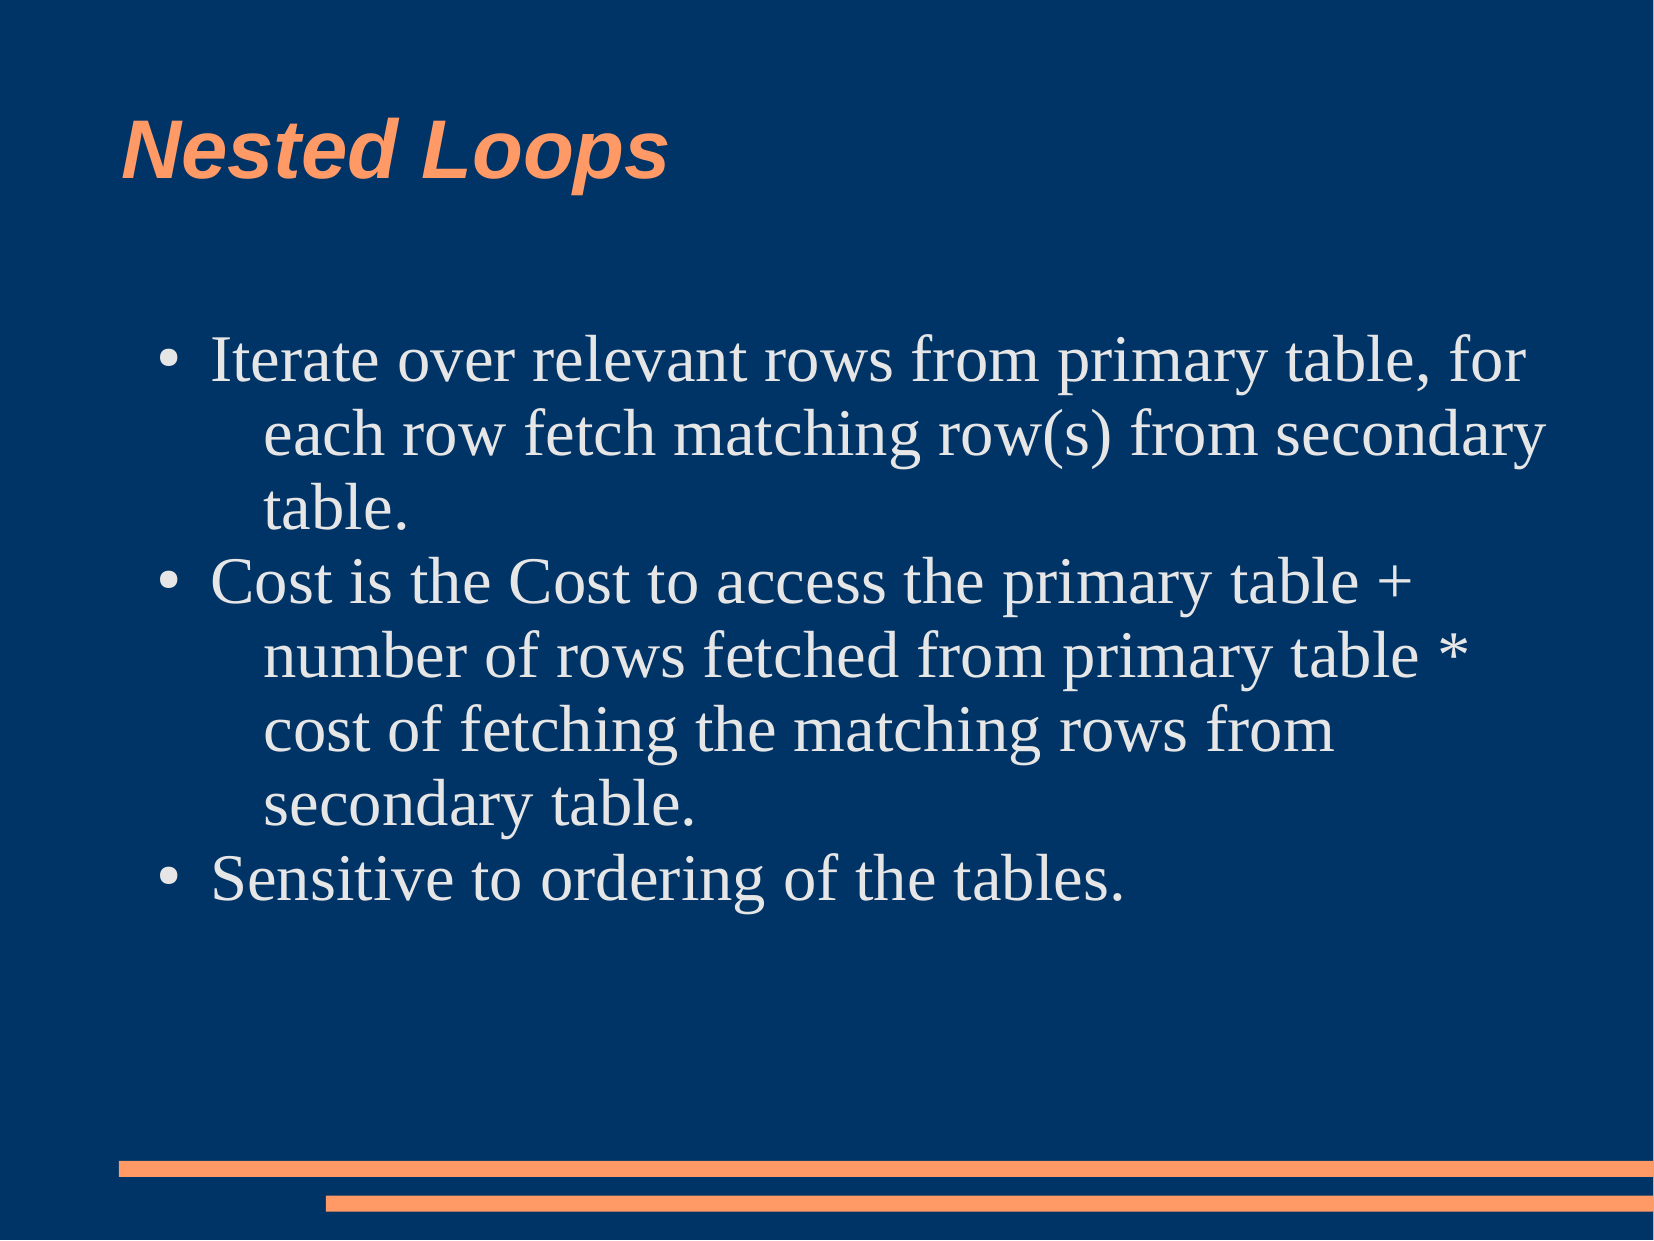

# Nested Loops
Iterate over relevant rows from primary table, for each row fetch matching row(s) from secondary table.
Cost is the Cost to access the primary table + number of rows fetched from primary table * cost of fetching the matching rows from secondary table.
Sensitive to ordering of the tables.